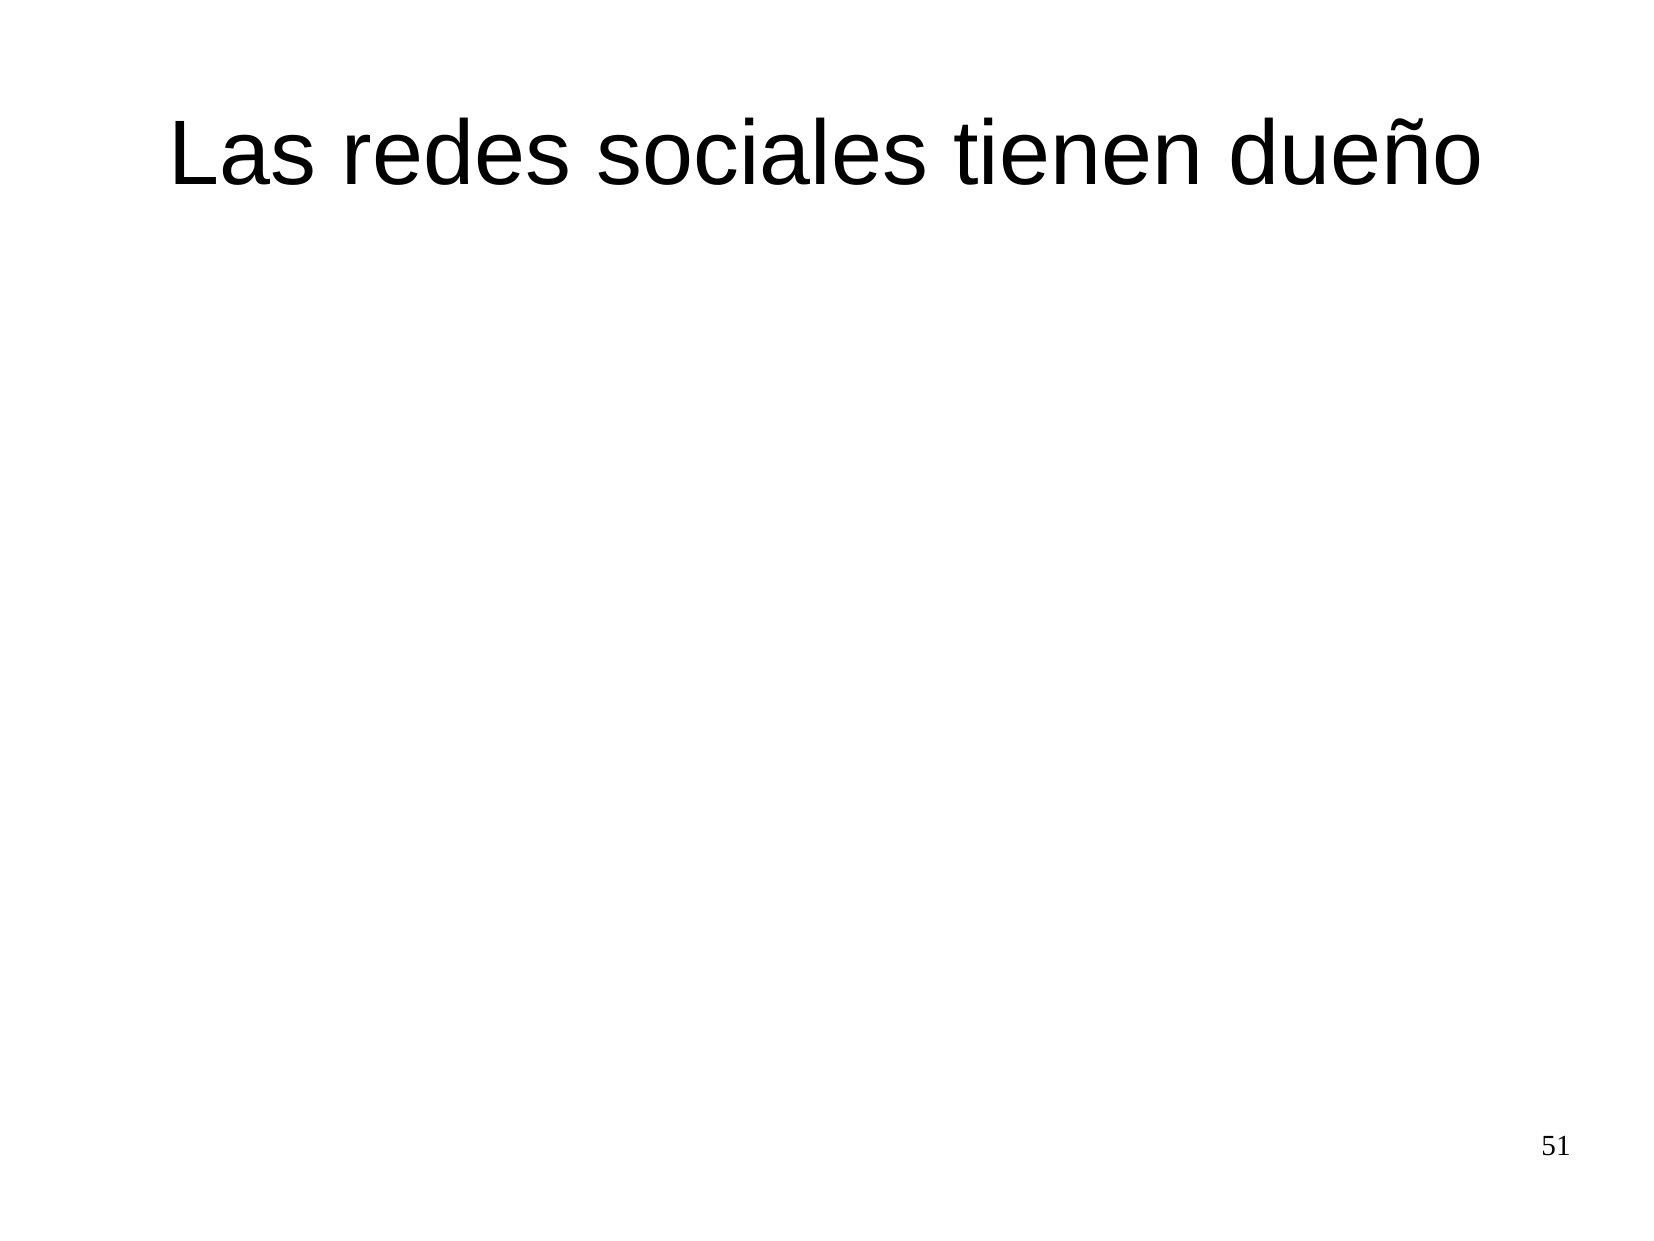

# Las redes sociales tienen dueño
51